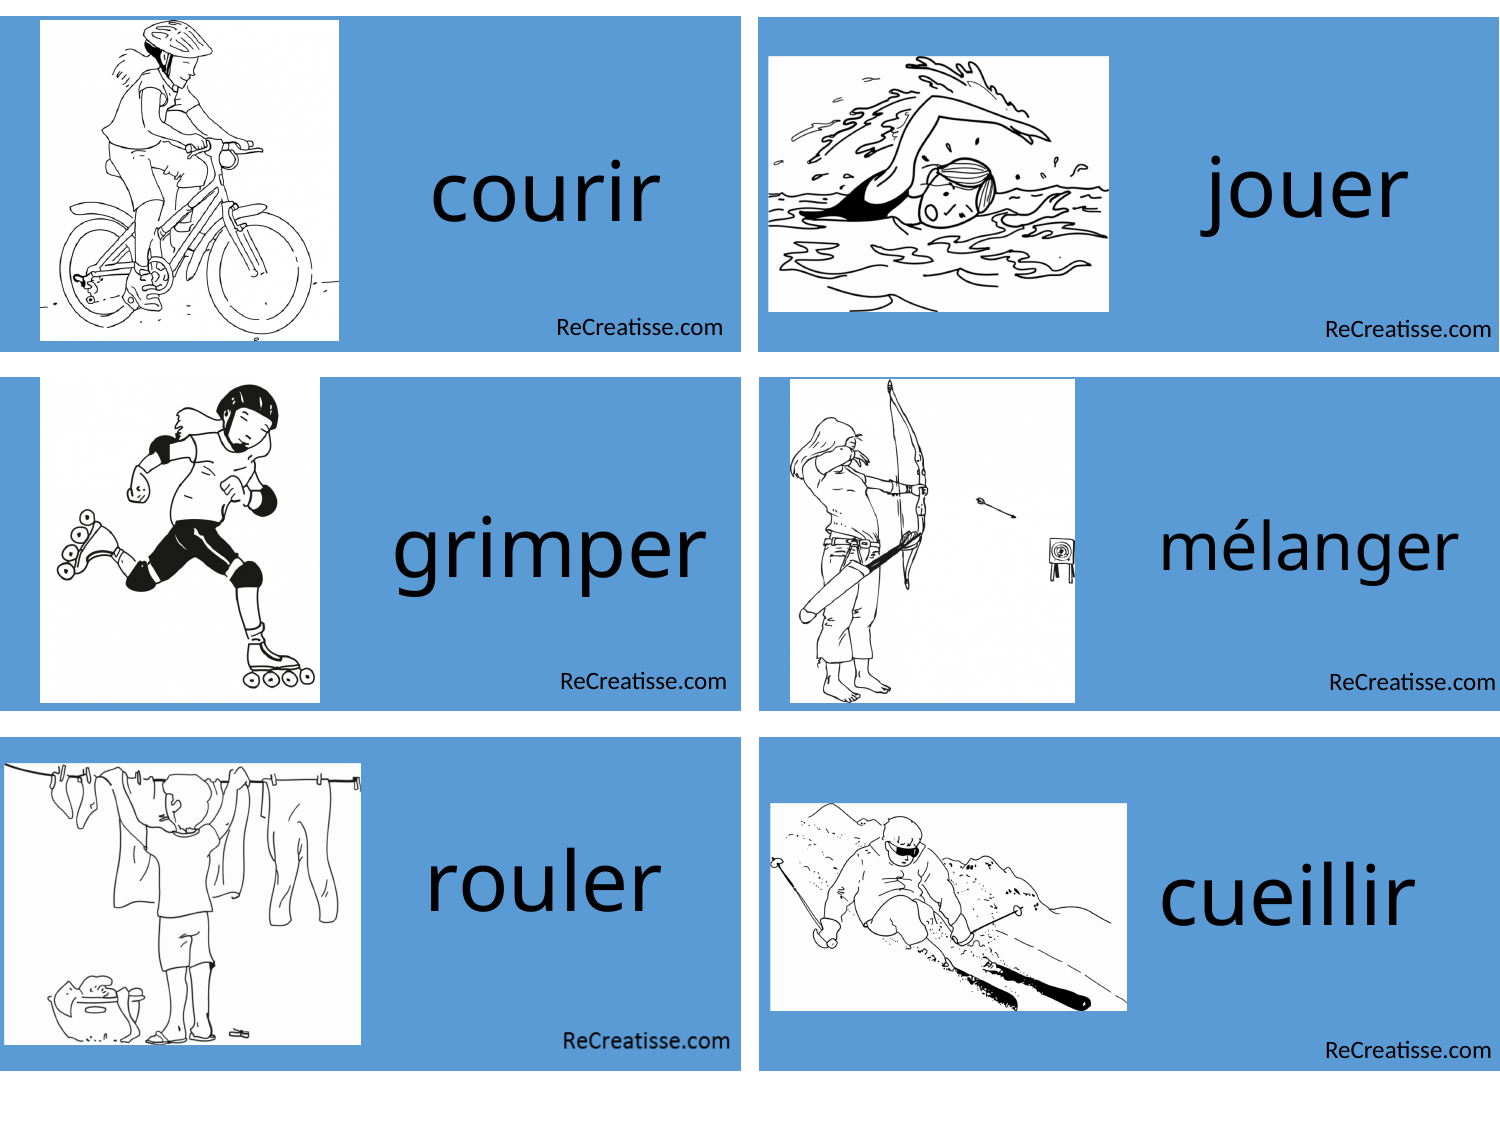

| | |
| --- | --- |
| | |
| --- | --- |
jouer
courir
ReCreatisse.com
ReCreatisse.com
| | |
| --- | --- |
| | |
| --- | --- |
grimper
mélanger
ReCreatisse.com
ReCreatisse.com
| | |
| --- | --- |
| | |
| --- | --- |
rouler
cueillir
ReCreatisse.com